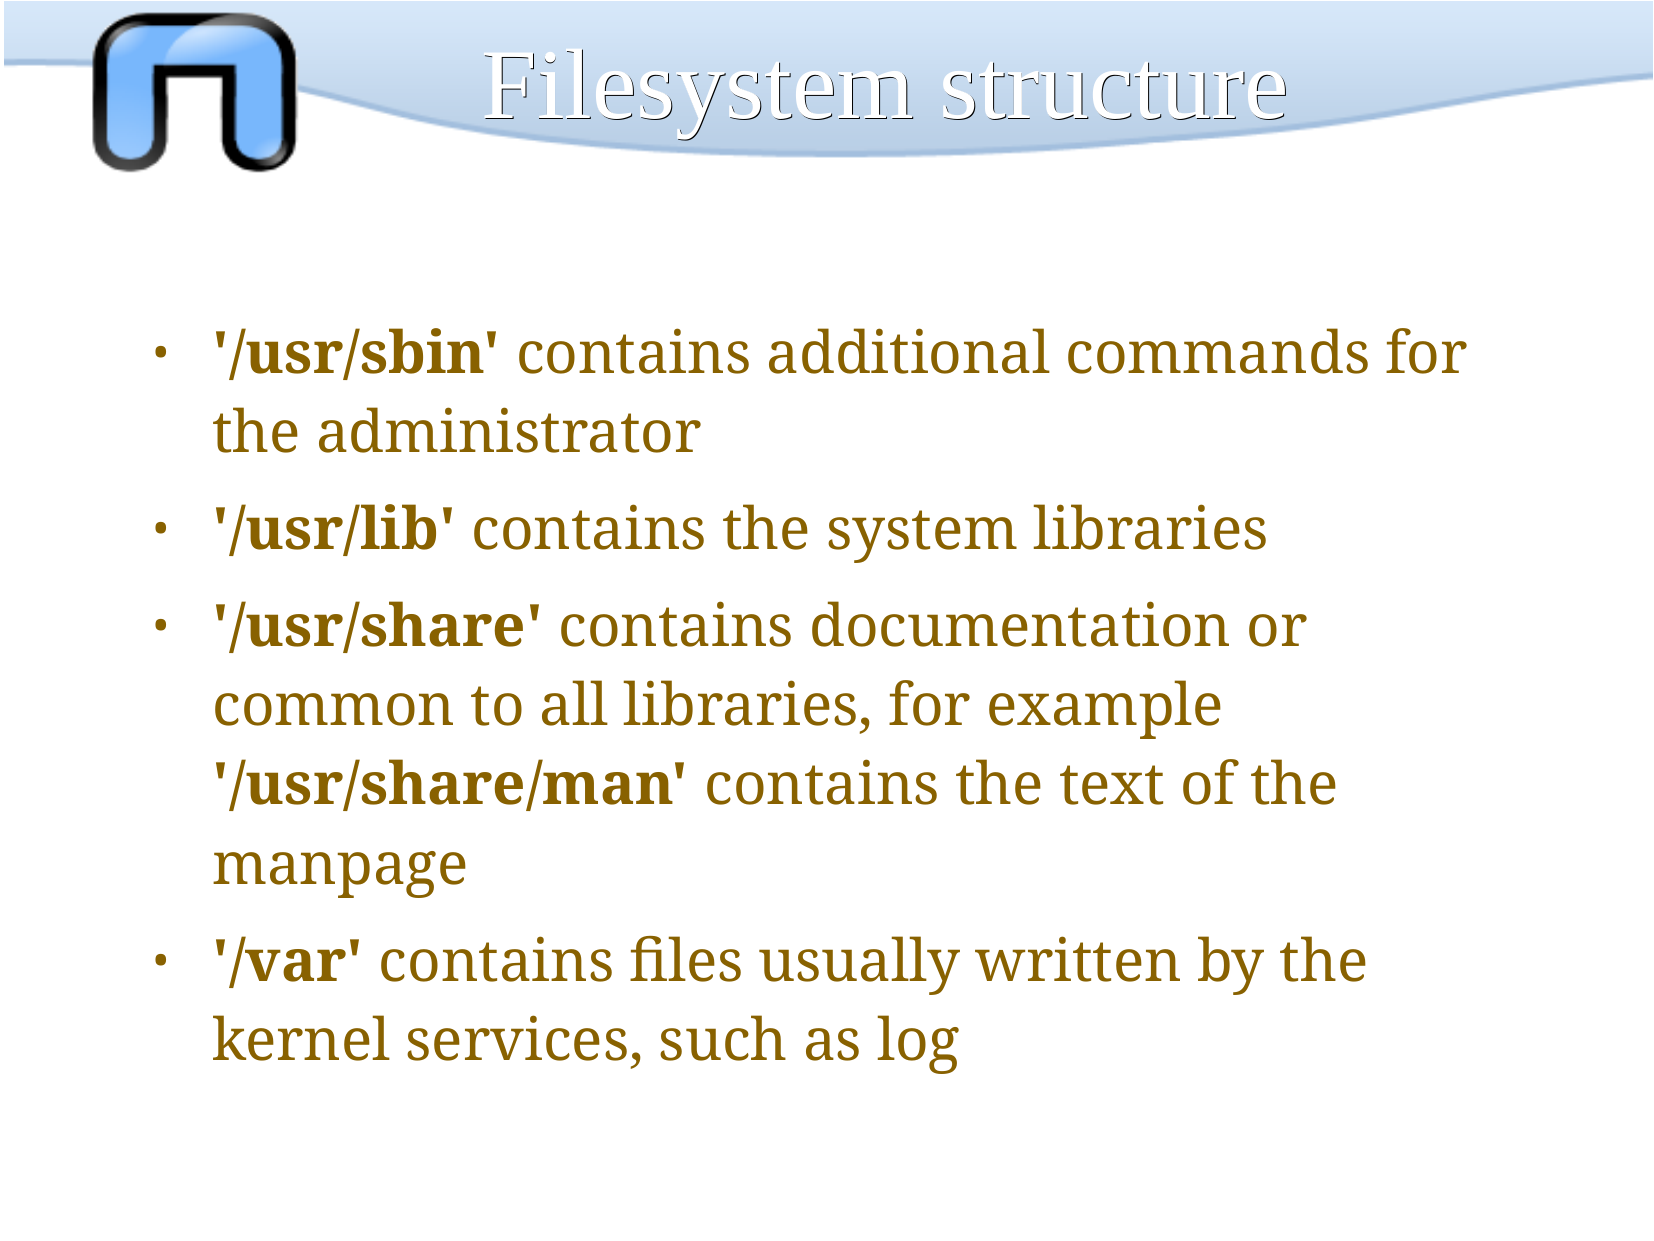

Filesystem structure
# '/usr/sbin' contains additional commands for the administrator
'/usr/lib' contains the system libraries
'/usr/share' contains documentation or common to all libraries, for example '/usr/share/man' contains the text of the manpage
'/var' contains files usually written by the kernel services, such as log